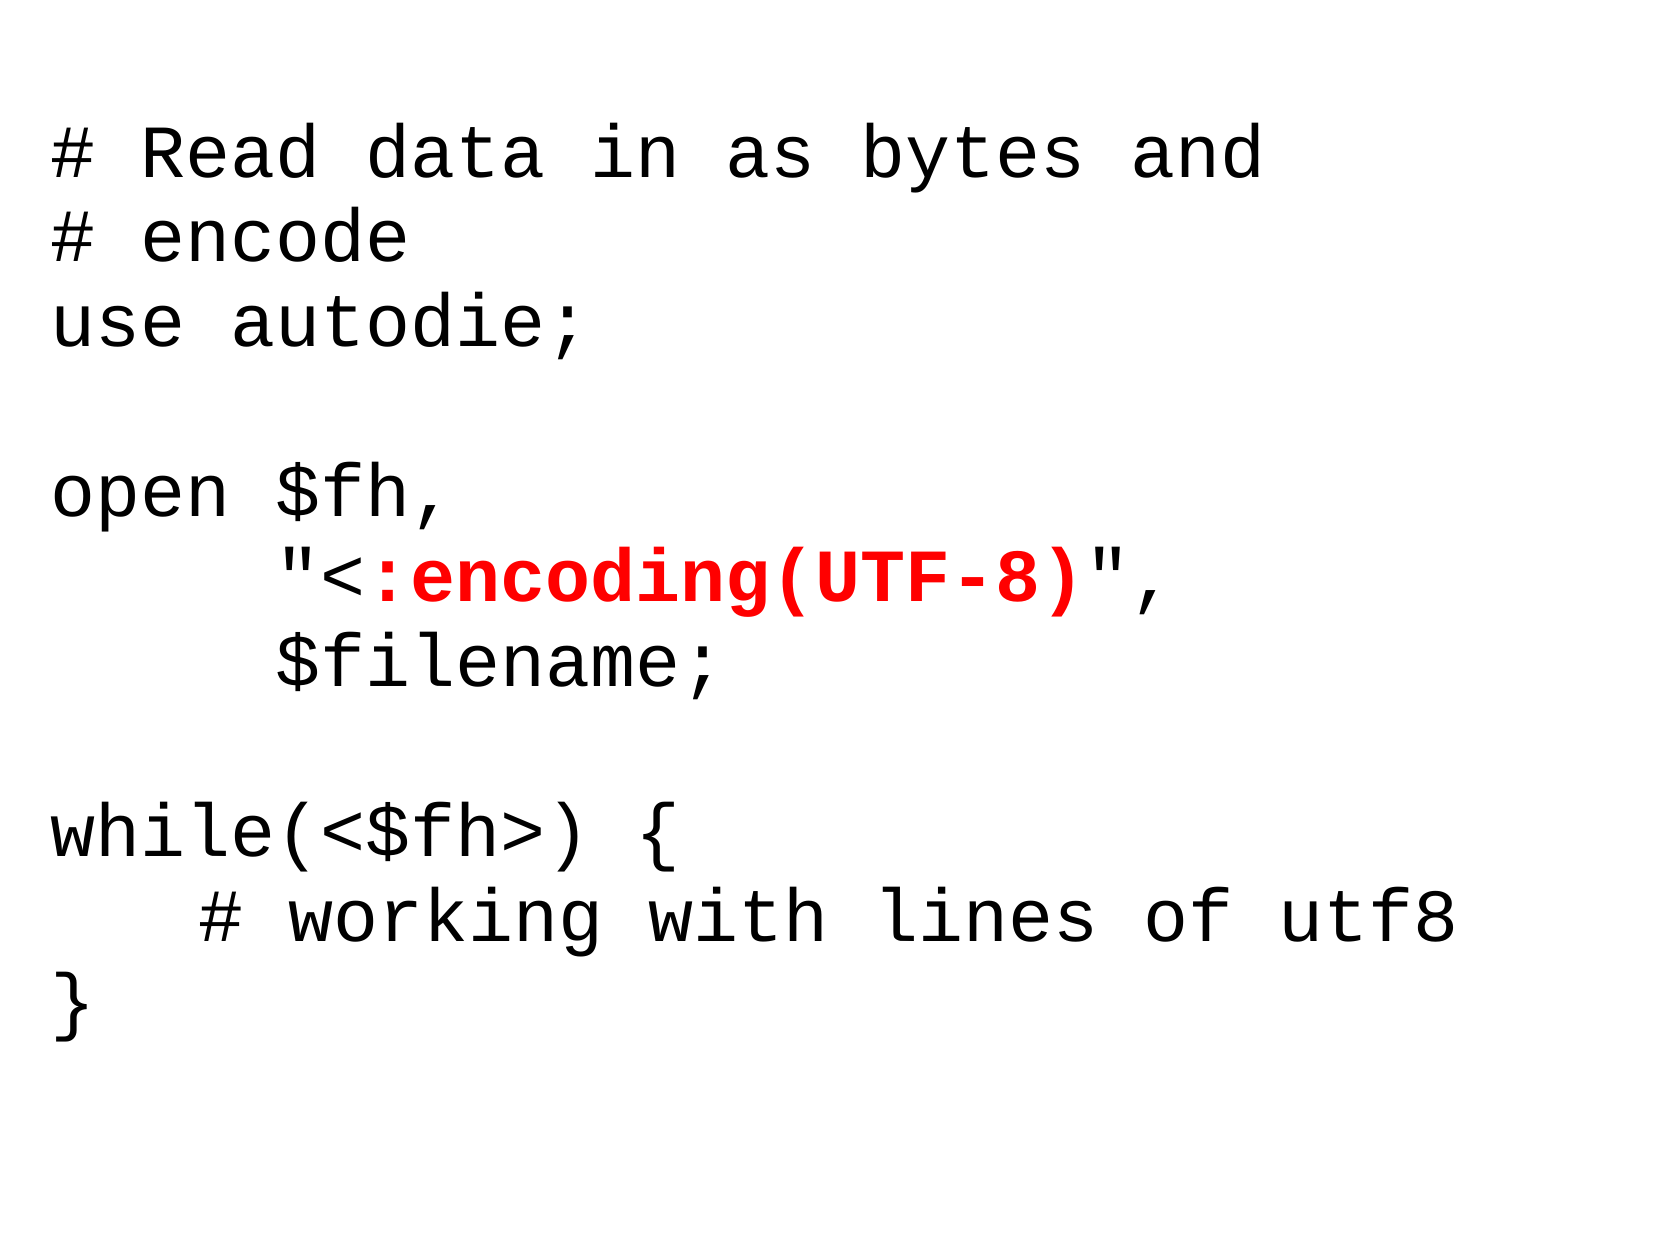

# # Read data in as bytes and # encode use autodie; open $fh, "<:encoding(UTF-8)", $filename; while(<$fh>) { # working with lines of utf8 }